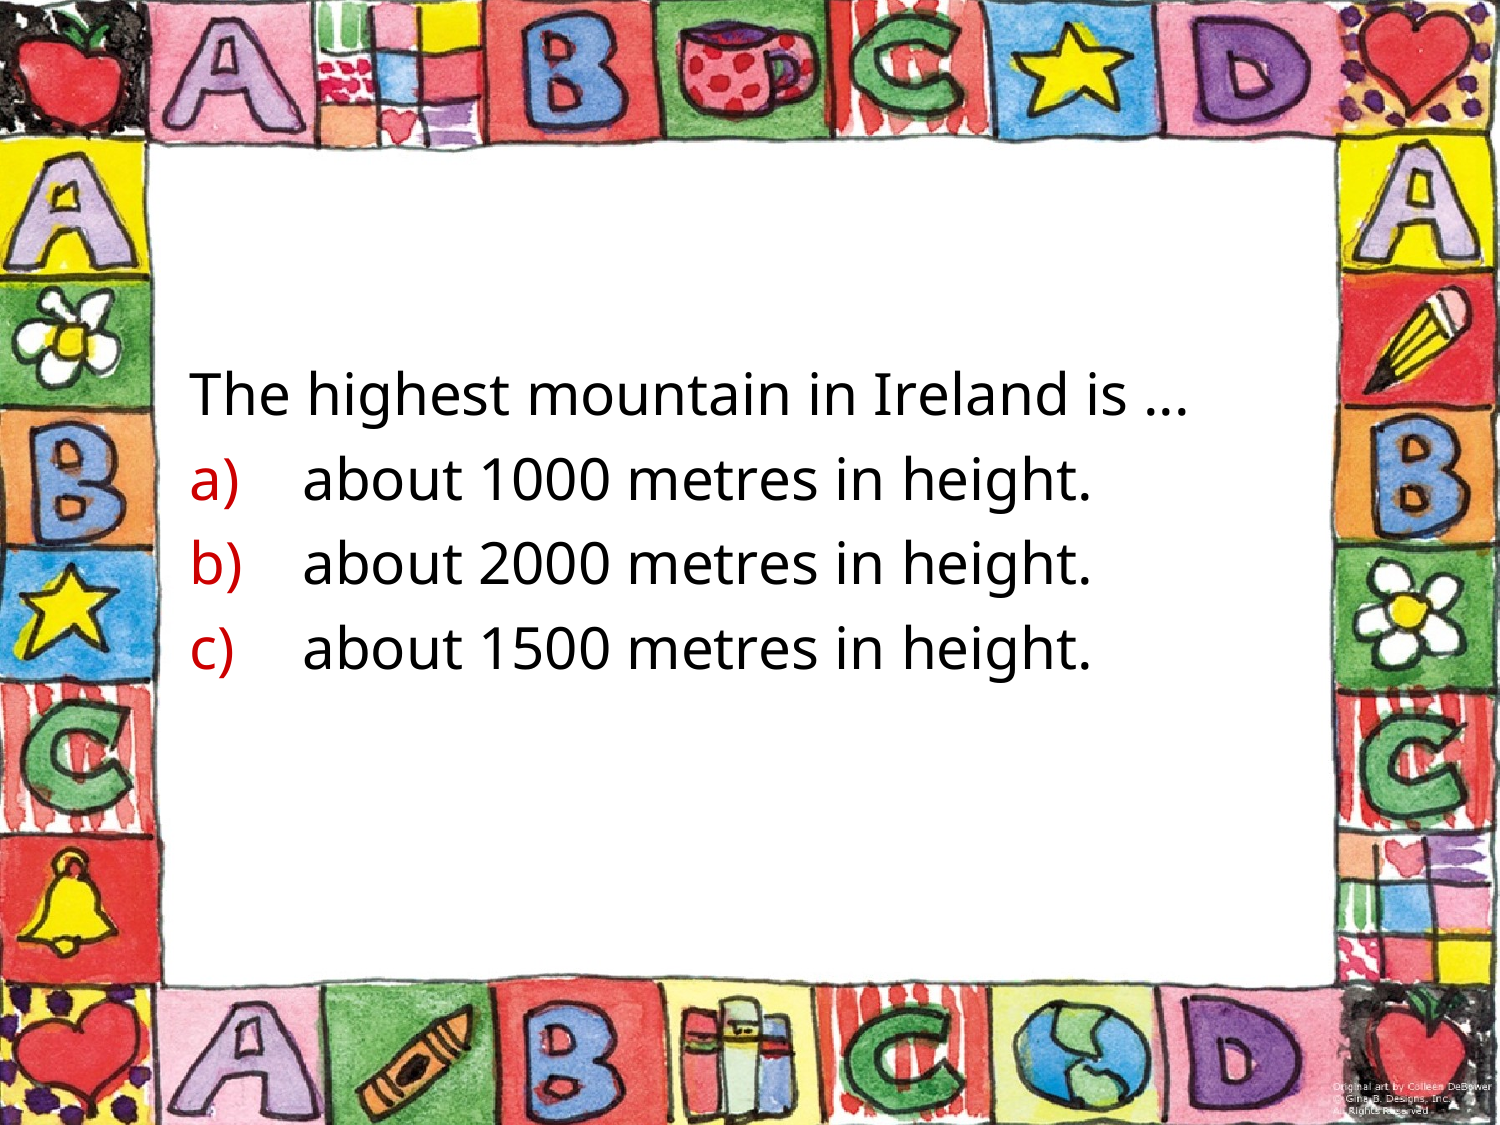

#
The highest mountain in Ireland is ...
about 1000 metres in height.
about 2000 metres in height.
about 1500 metres in height.